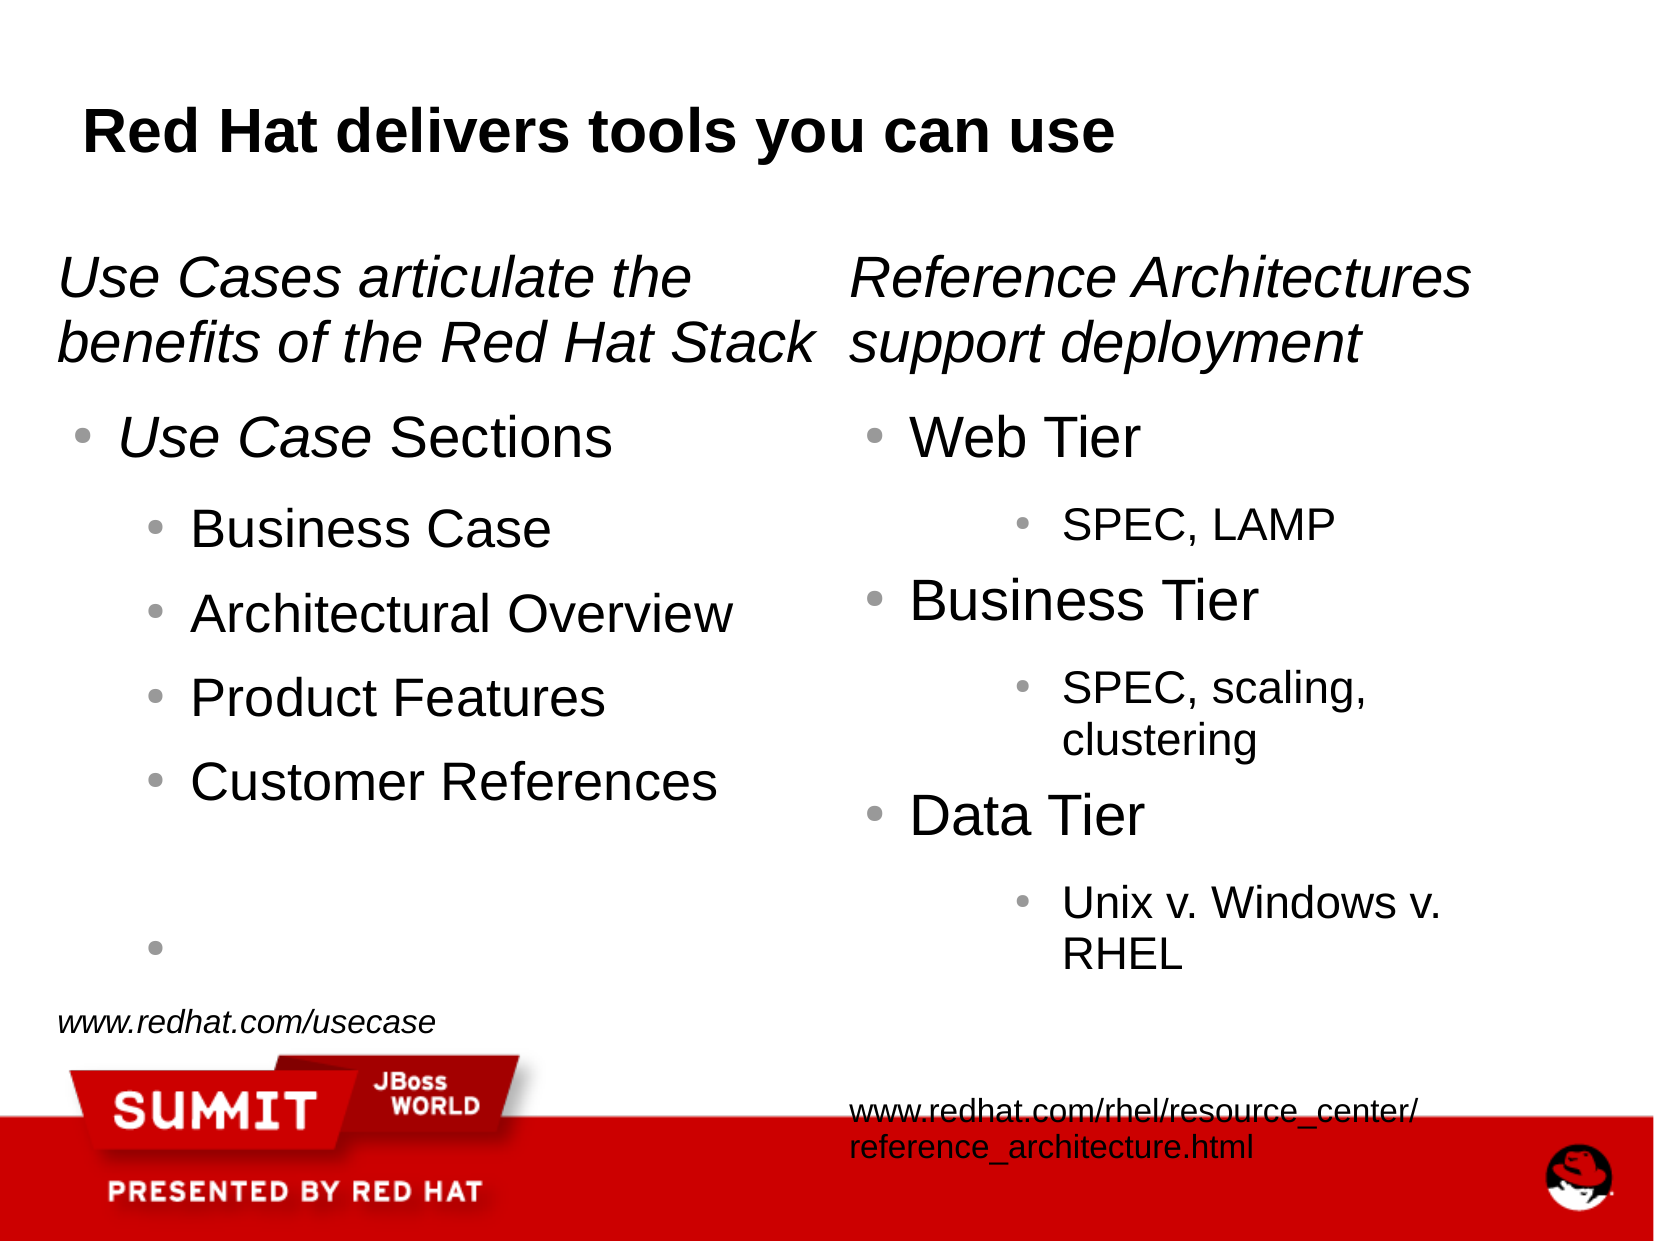

# Red Hat delivers tools you can use
Use Cases articulate the benefits of the Red Hat Stack
Use Case Sections
Business Case
Architectural Overview
Product Features
Customer References
www.redhat.com/usecase
Reference Architectures support deployment
Web Tier
SPEC, LAMP
Business Tier
SPEC, scaling, clustering
Data Tier
Unix v. Windows v. RHEL
www.redhat.com/rhel/resource_center/reference_architecture.html